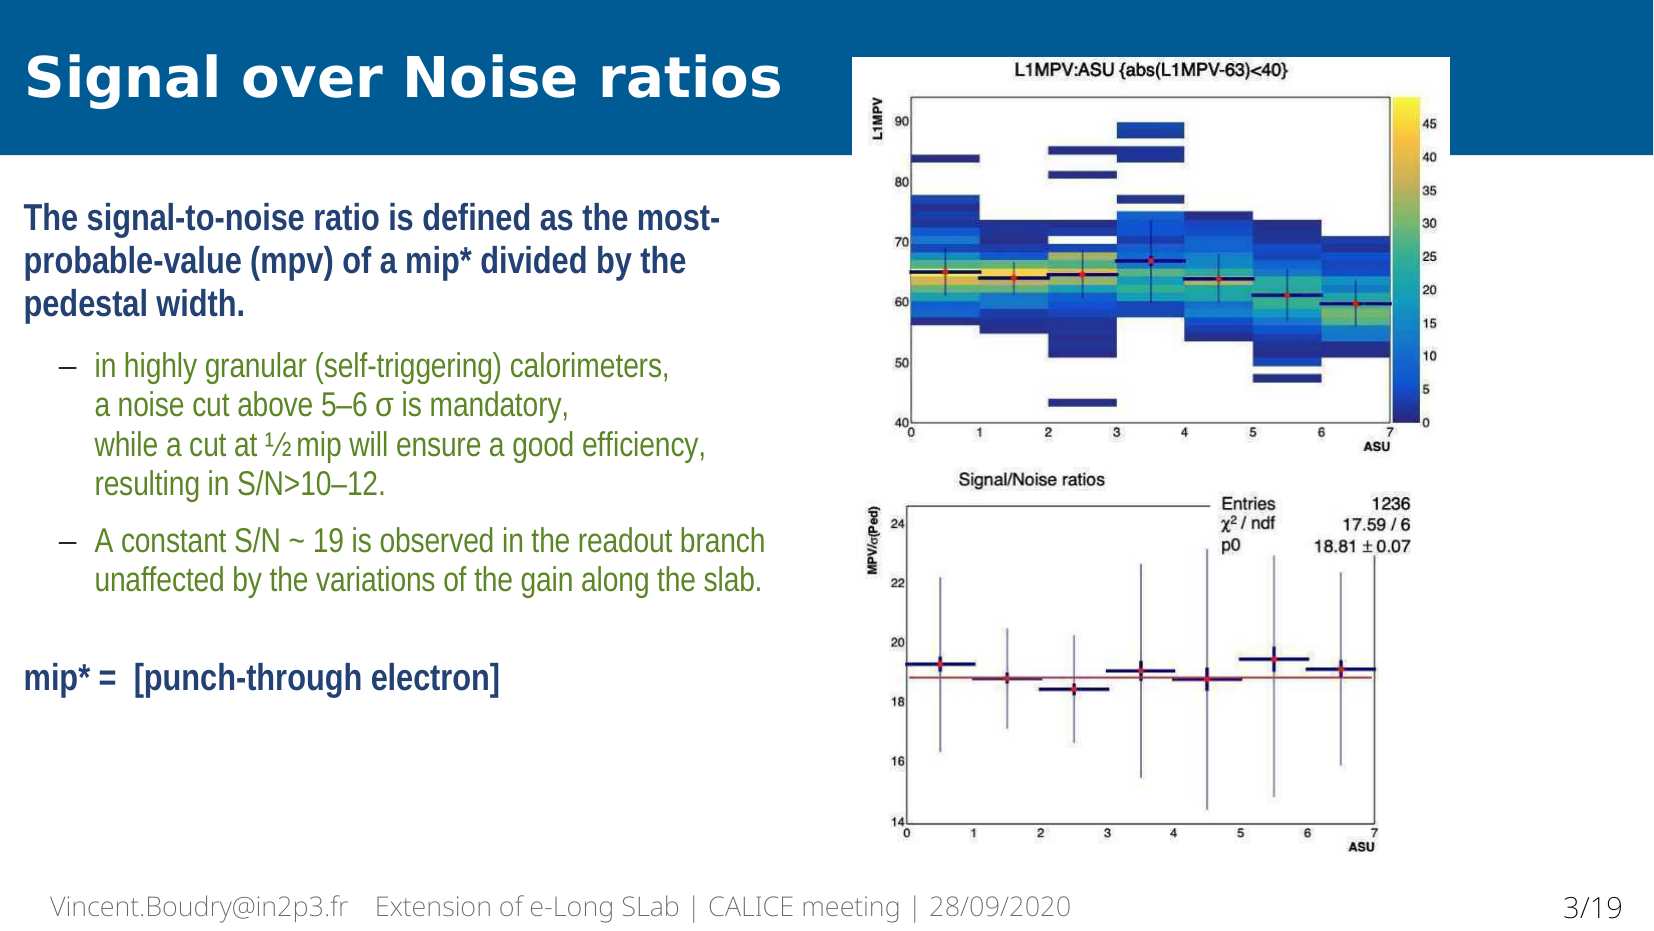

# Signal over Noise ratios
The signal-to-noise ratio is defined as the most-probable-value (mpv) of a mip* divided by the pedestal width.
in highly granular (self-triggering) calorimeters,
a noise cut above 5–6 σ is mandatory,
while a cut at ½ mip will ensure a good efficiency,
resulting in S/N>10–12.
A constant S/N ~ 19 is observed in the readout branch unaffected by the variations of the gain along the slab.
mip* = [punch-through electron]
Vincent.Boudry@in2p3.fr
Extension of e-Long SLab | CALICE meeting | 28/09/2020
3